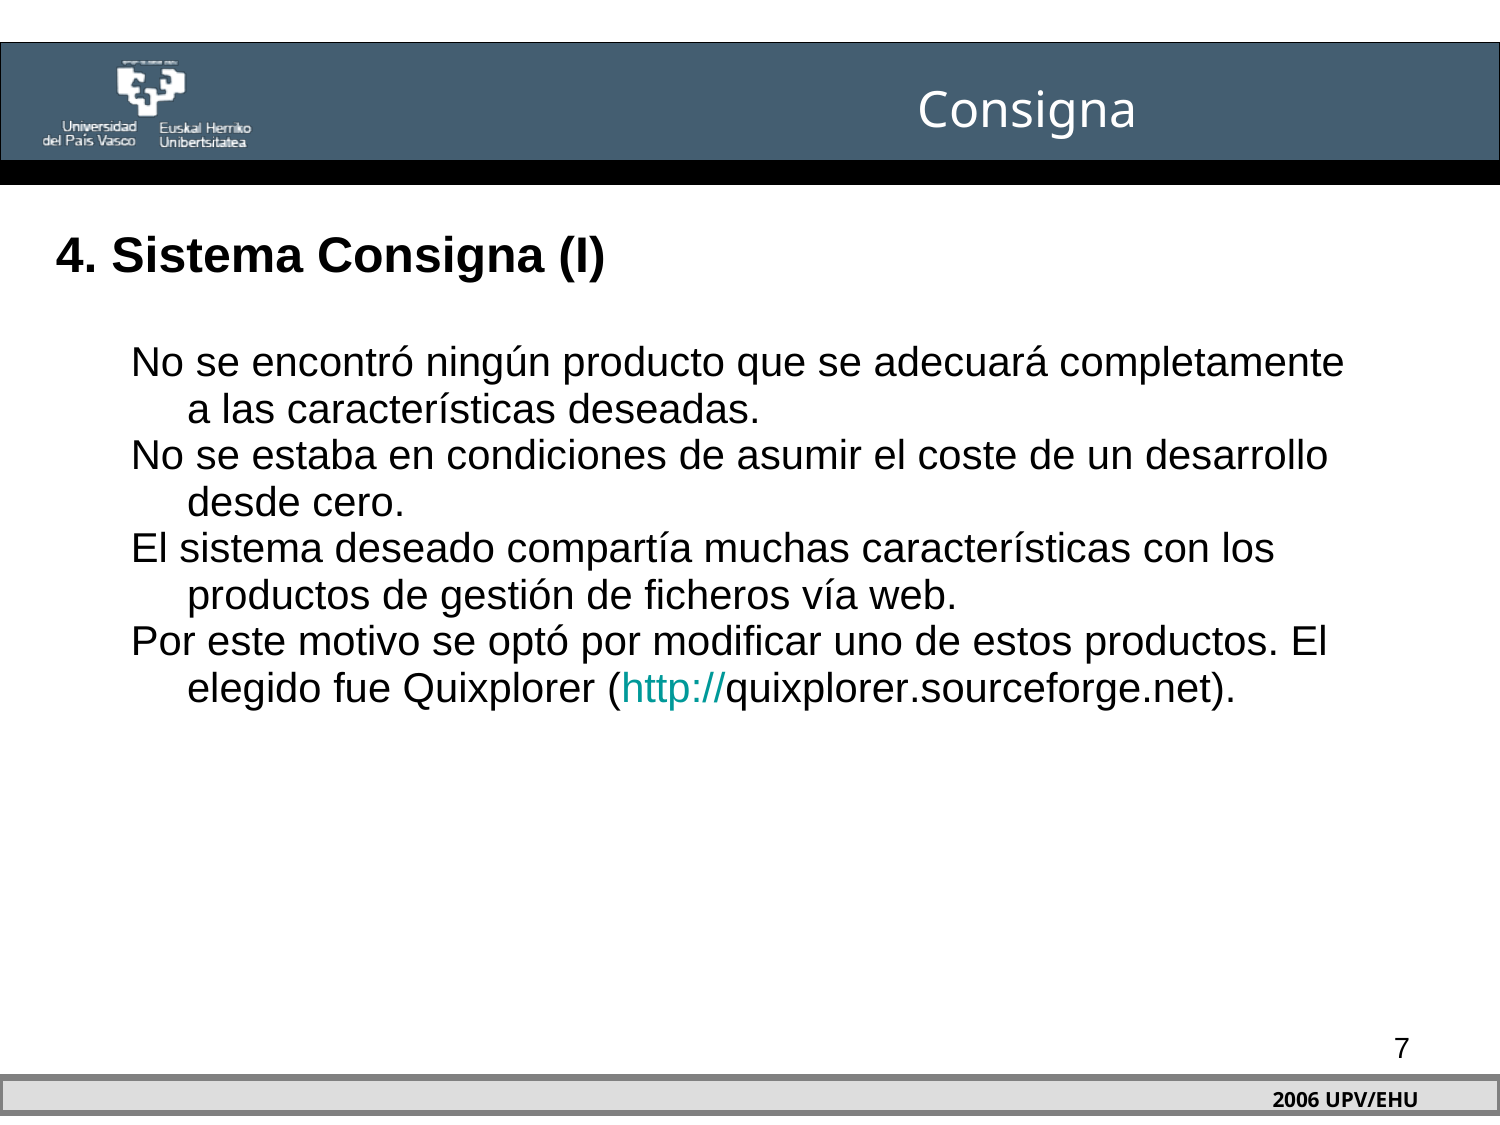

Consigna
4. Sistema Consigna (I)
No se encontró ningún producto que se adecuará completamente a las características deseadas.
No se estaba en condiciones de asumir el coste de un desarrollo desde cero.
El sistema deseado compartía muchas características con los productos de gestión de ficheros vía web.
Por este motivo se optó por modificar uno de estos productos. El elegido fue Quixplorer (http://quixplorer.sourceforge.net).
7
2006 UPV/EHU